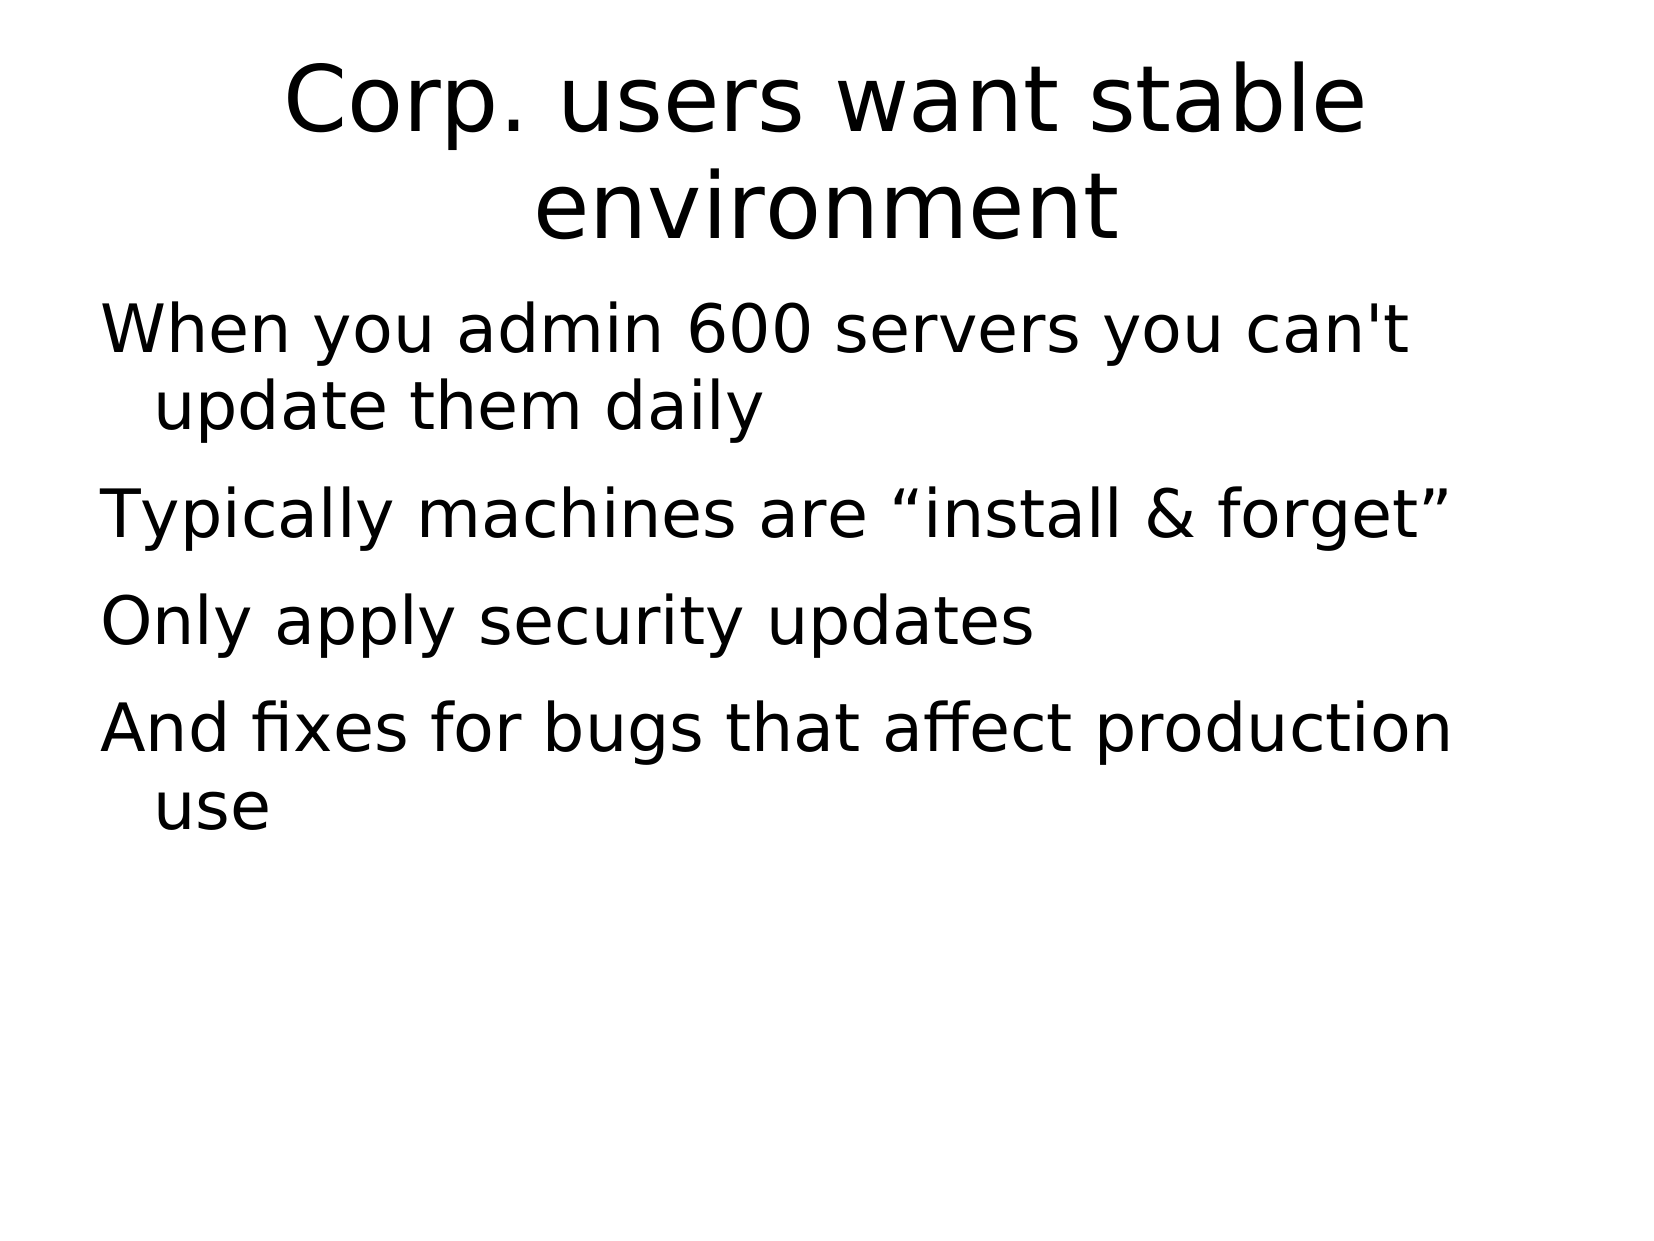

# Corp. users want stable environment
When you admin 600 servers you can't update them daily
Typically machines are “install & forget”
Only apply security updates
And fixes for bugs that affect production use